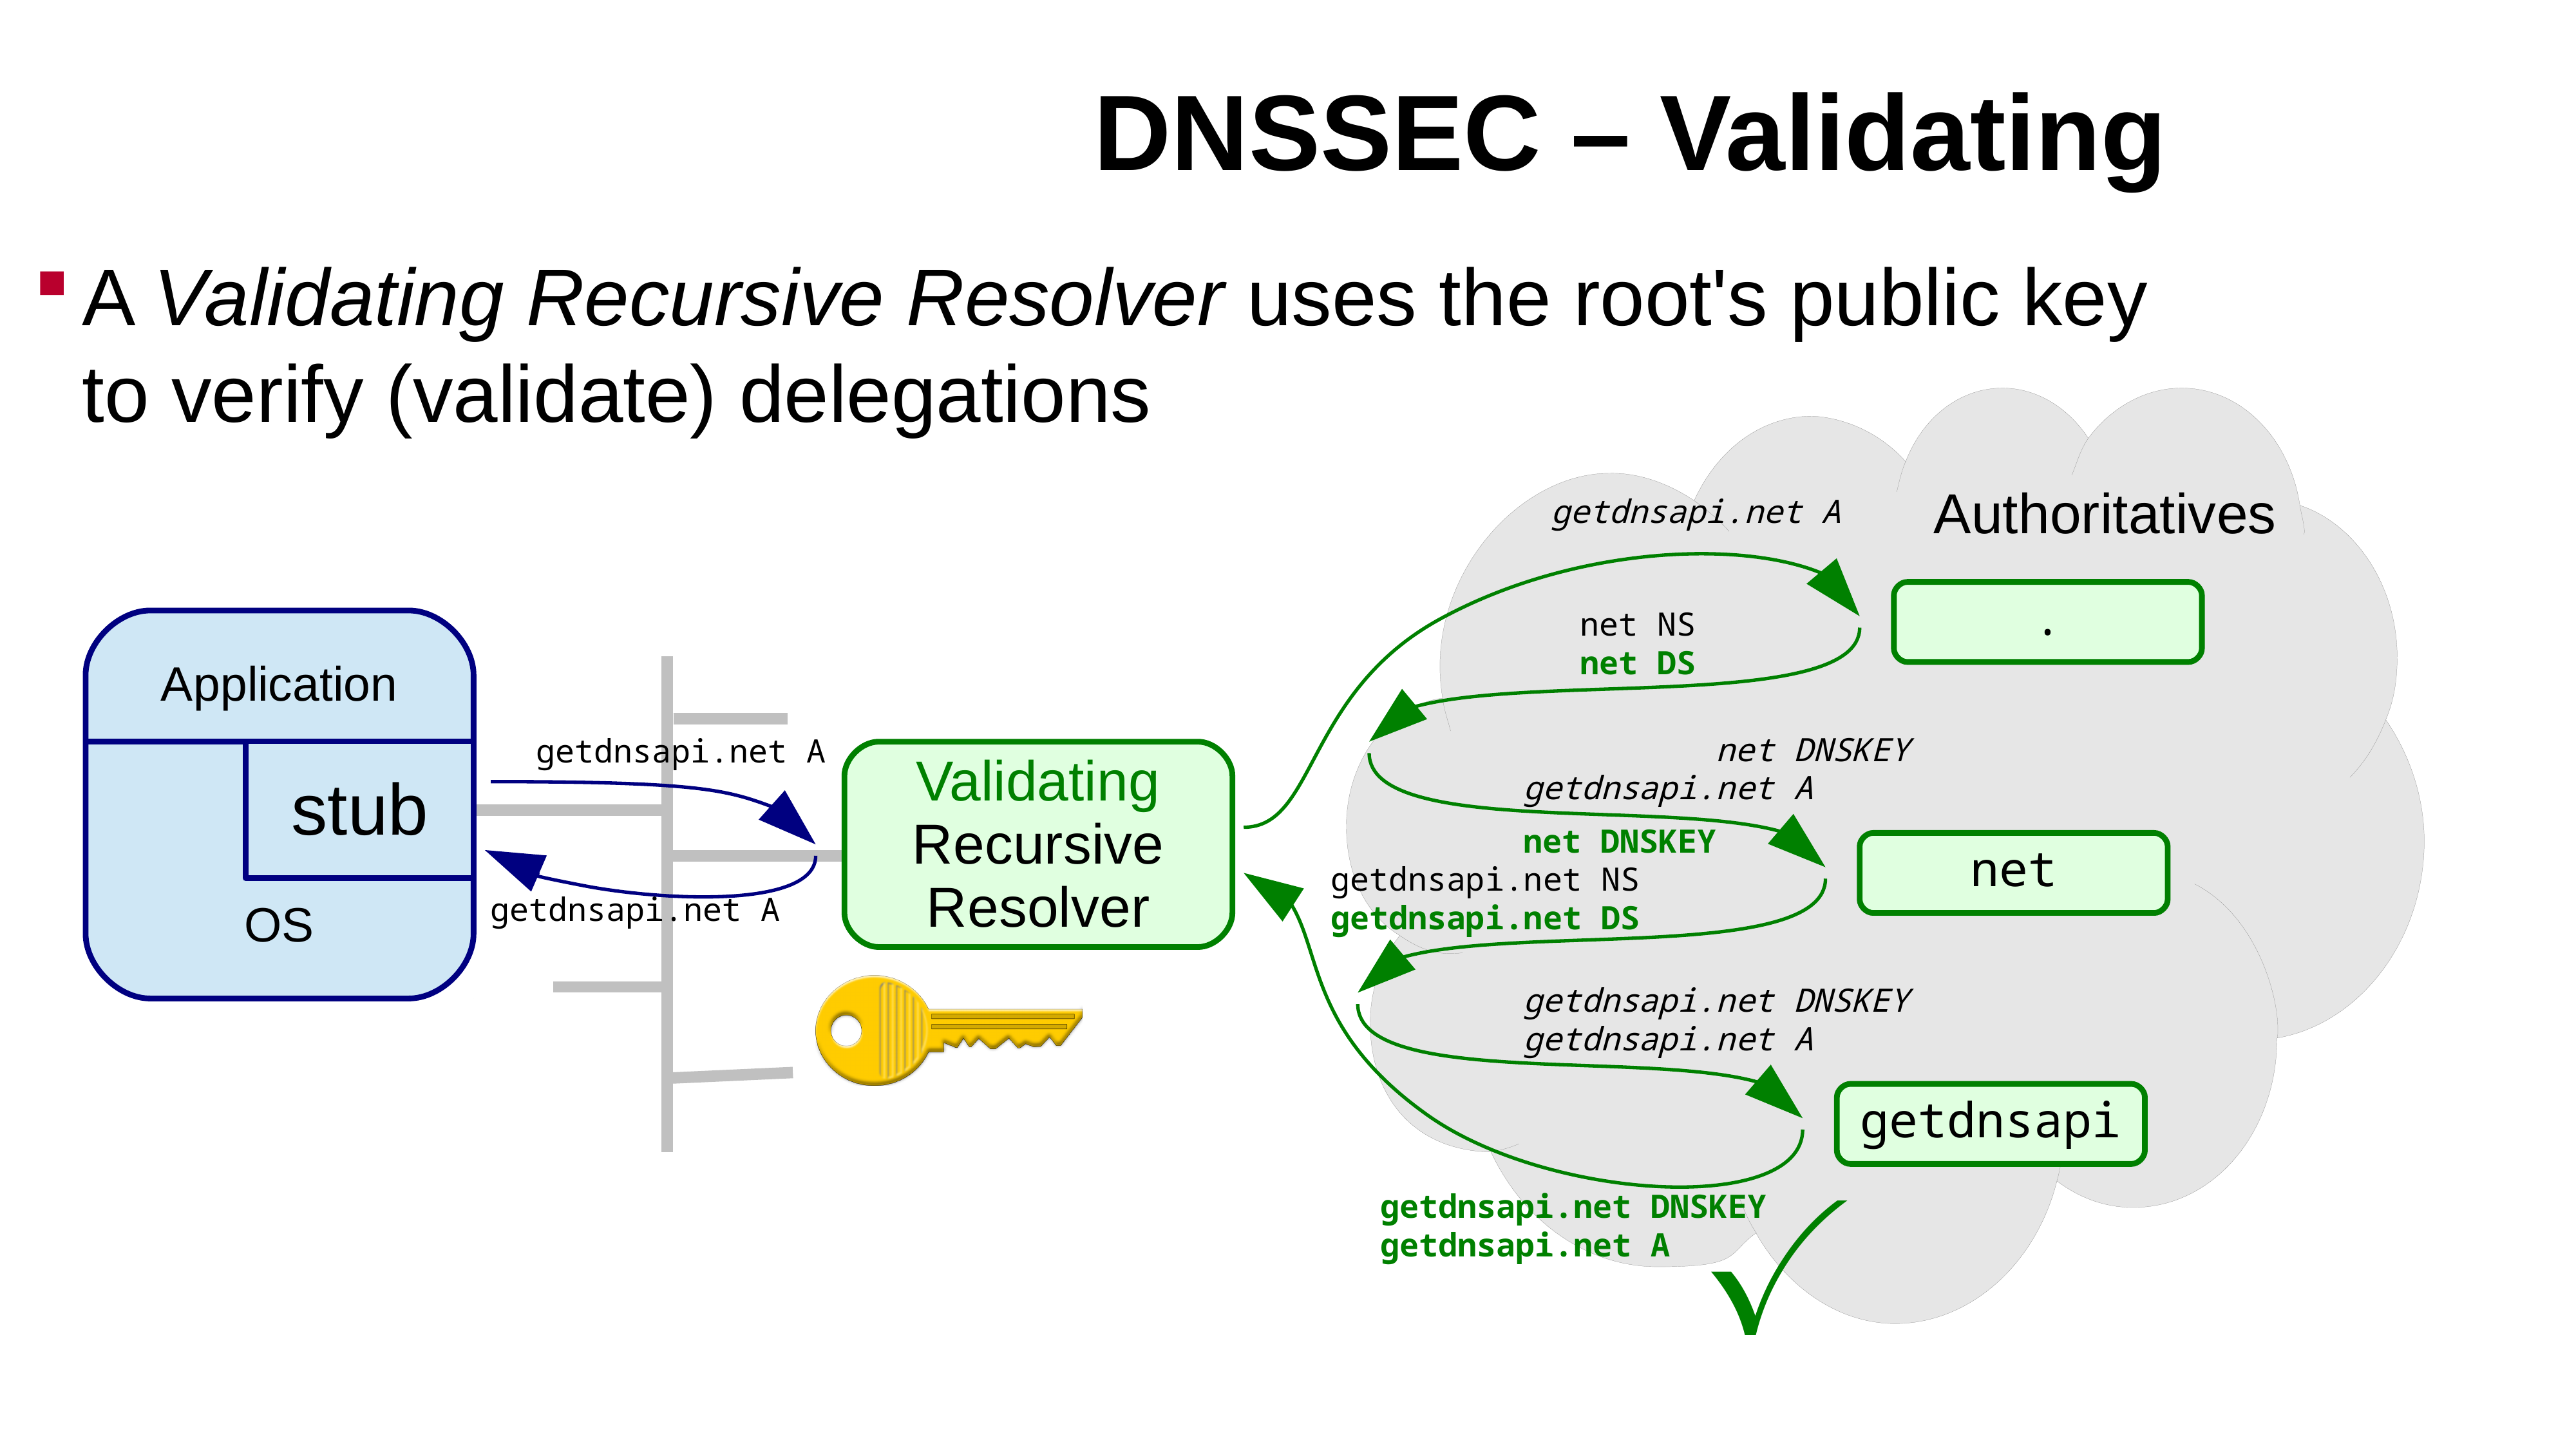

# DNSSEC – Validating
A Validating Recursive Resolver uses the root's public key
to verify (validate) delegations